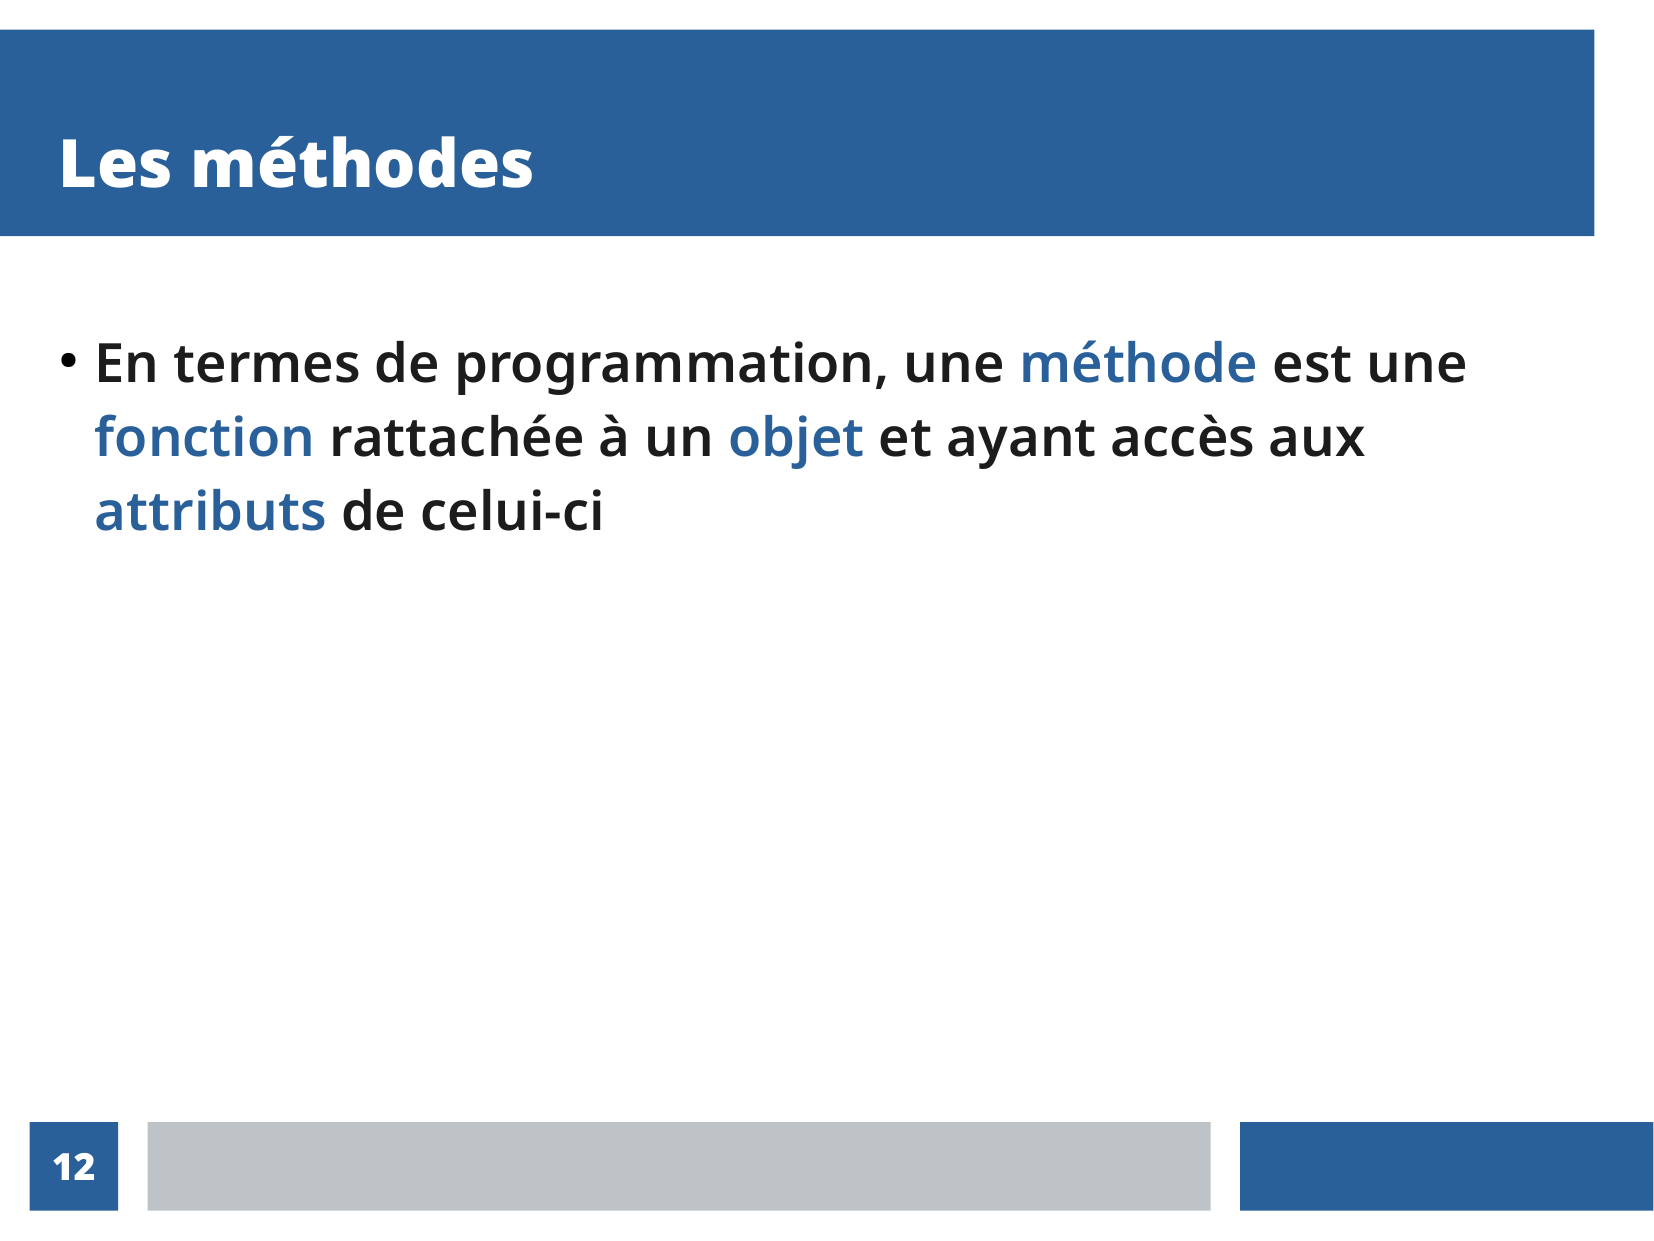

# Les méthodes
En termes de programmation, une méthode est une fonction rattachée à un objet et ayant accès aux attributs de celui-ci
12